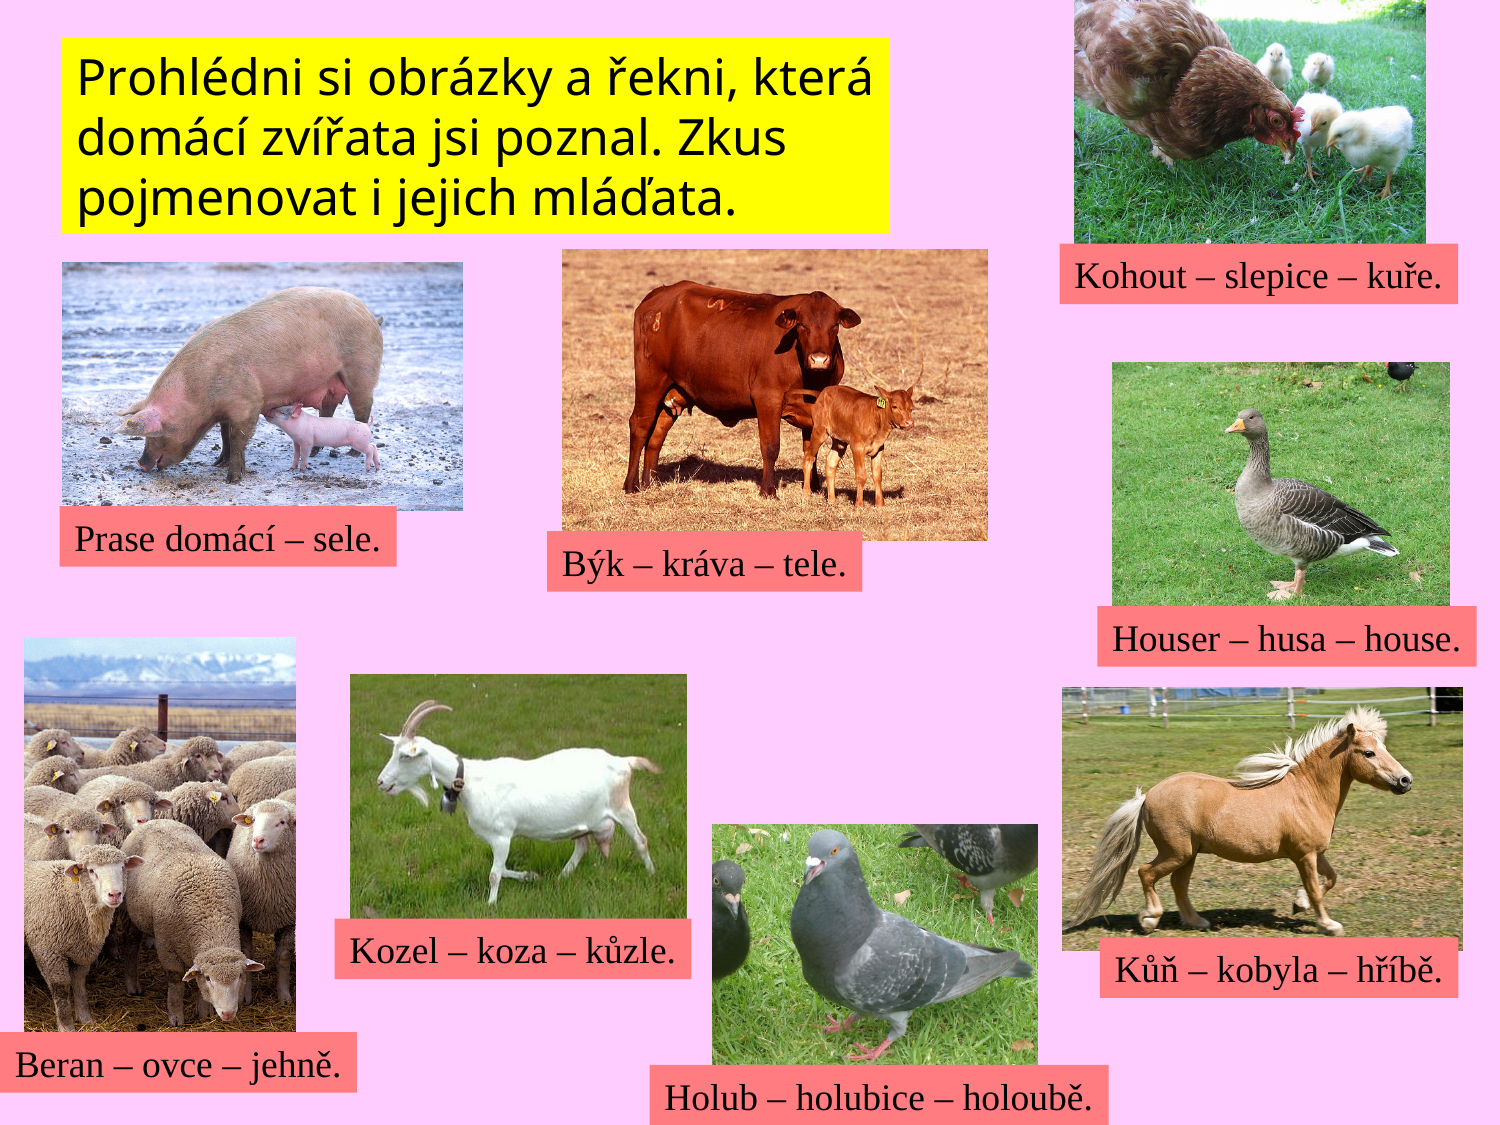

Prohlédni si obrázky a řekni, která
domácí zvířata jsi poznal. Zkus
pojmenovat i jejich mláďata.
Kohout – slepice – kuře.
Prase domácí – sele.
Býk – kráva – tele.
Houser – husa – house.
Kozel – koza – kůzle.
Kůň – kobyla – hříbě.
Beran – ovce – jehně.
Holub – holubice – holoubě.